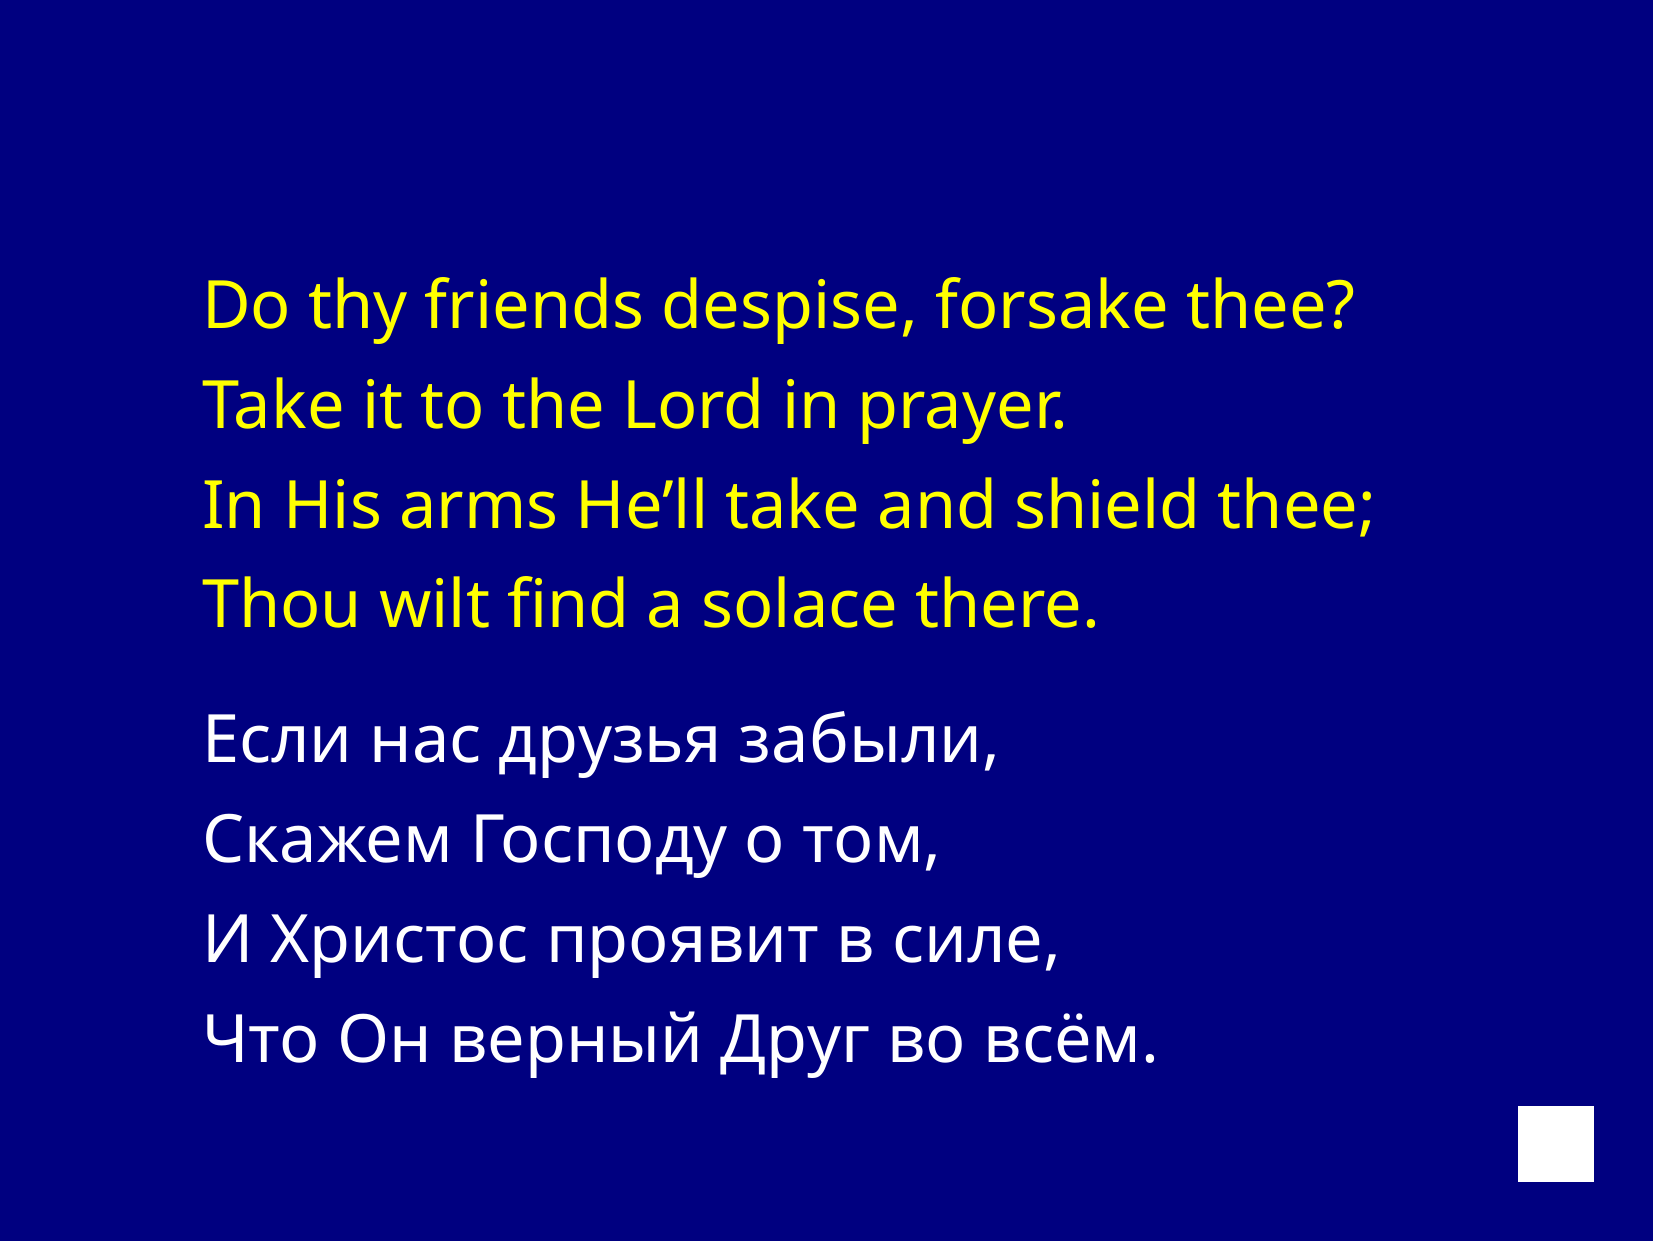

Do thy friends despise, forsake thee?
	Take it to the Lord in prayer.
	In His arms He’ll take and shield thee;
	Thou wilt find a solace there.
	Если нас друзья забыли,
	Скажем Господу о том,
	И Христос проявит в силе,
	Что Он верный Друг во всём.